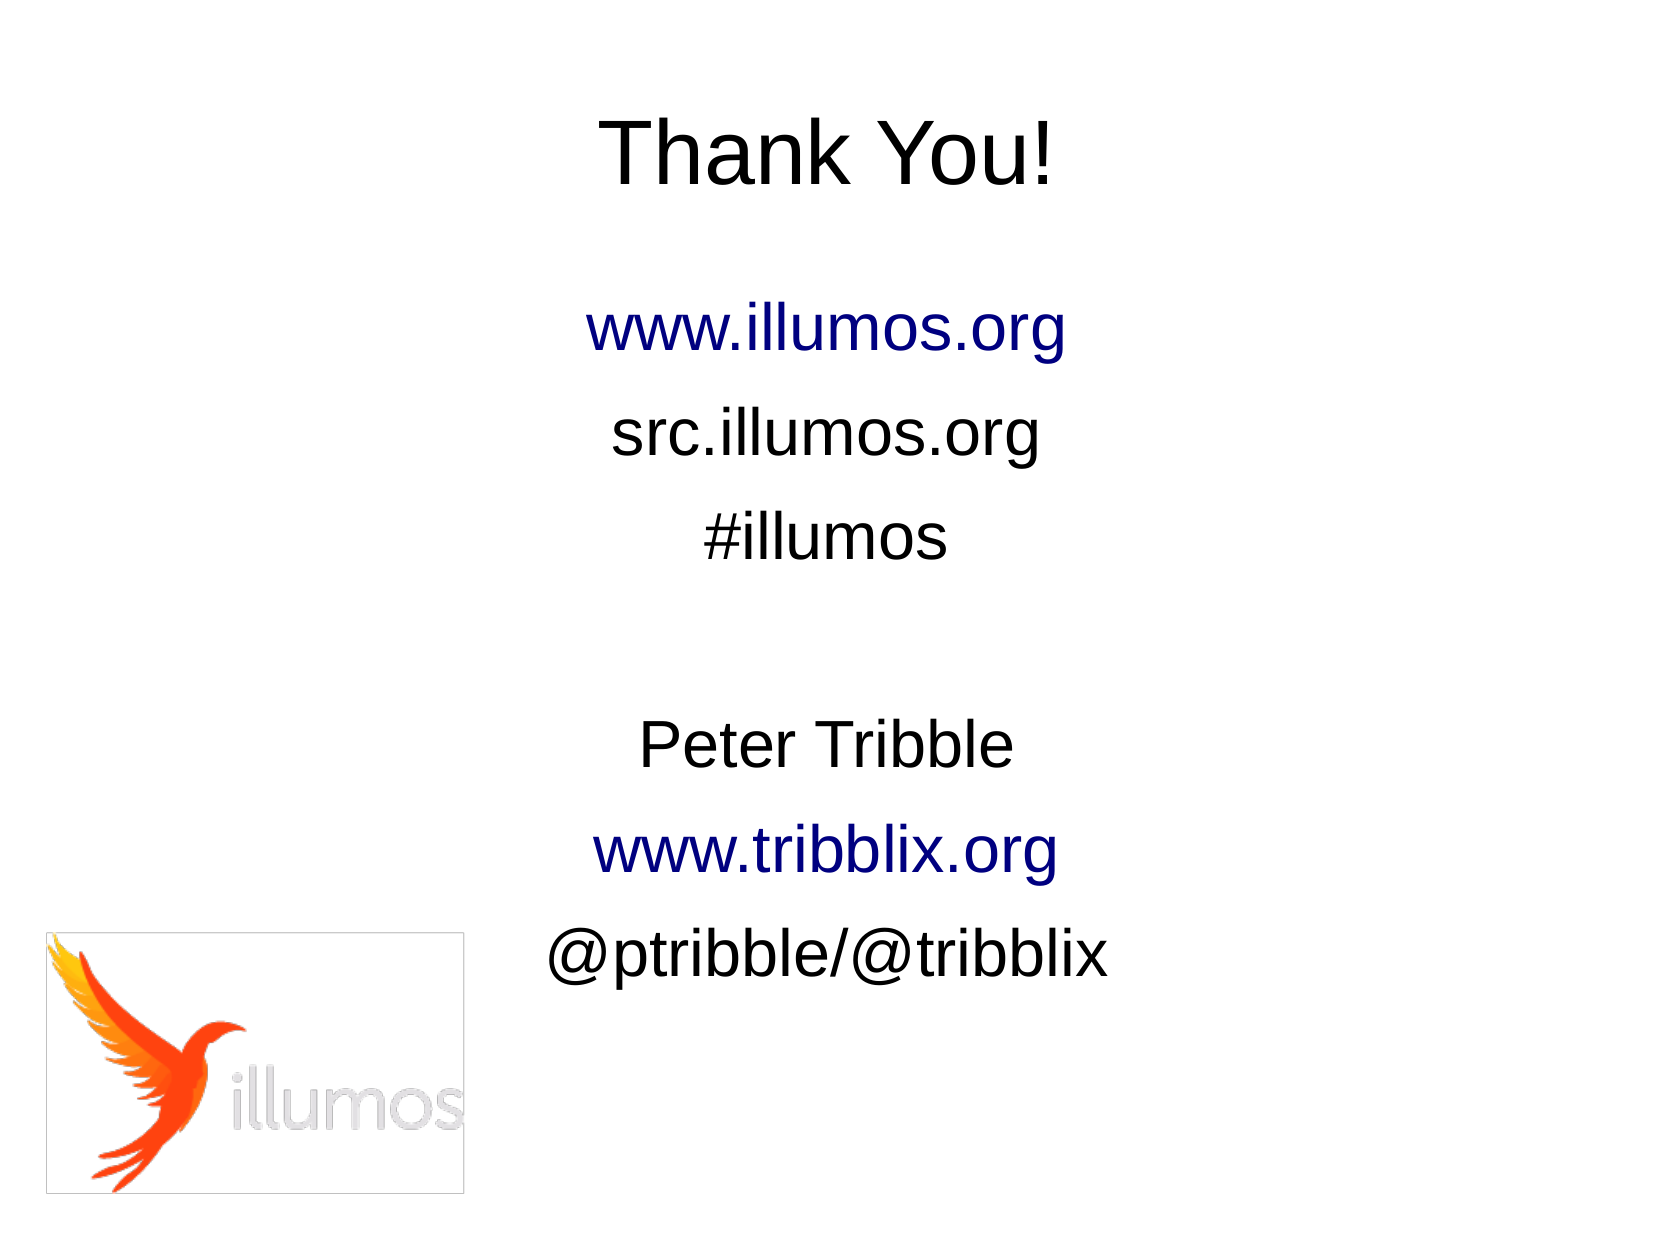

# Thank You!
www.illumos.org
src.illumos.org
#illumos
Peter Tribble
www.tribblix.org
@ptribble/@tribblix